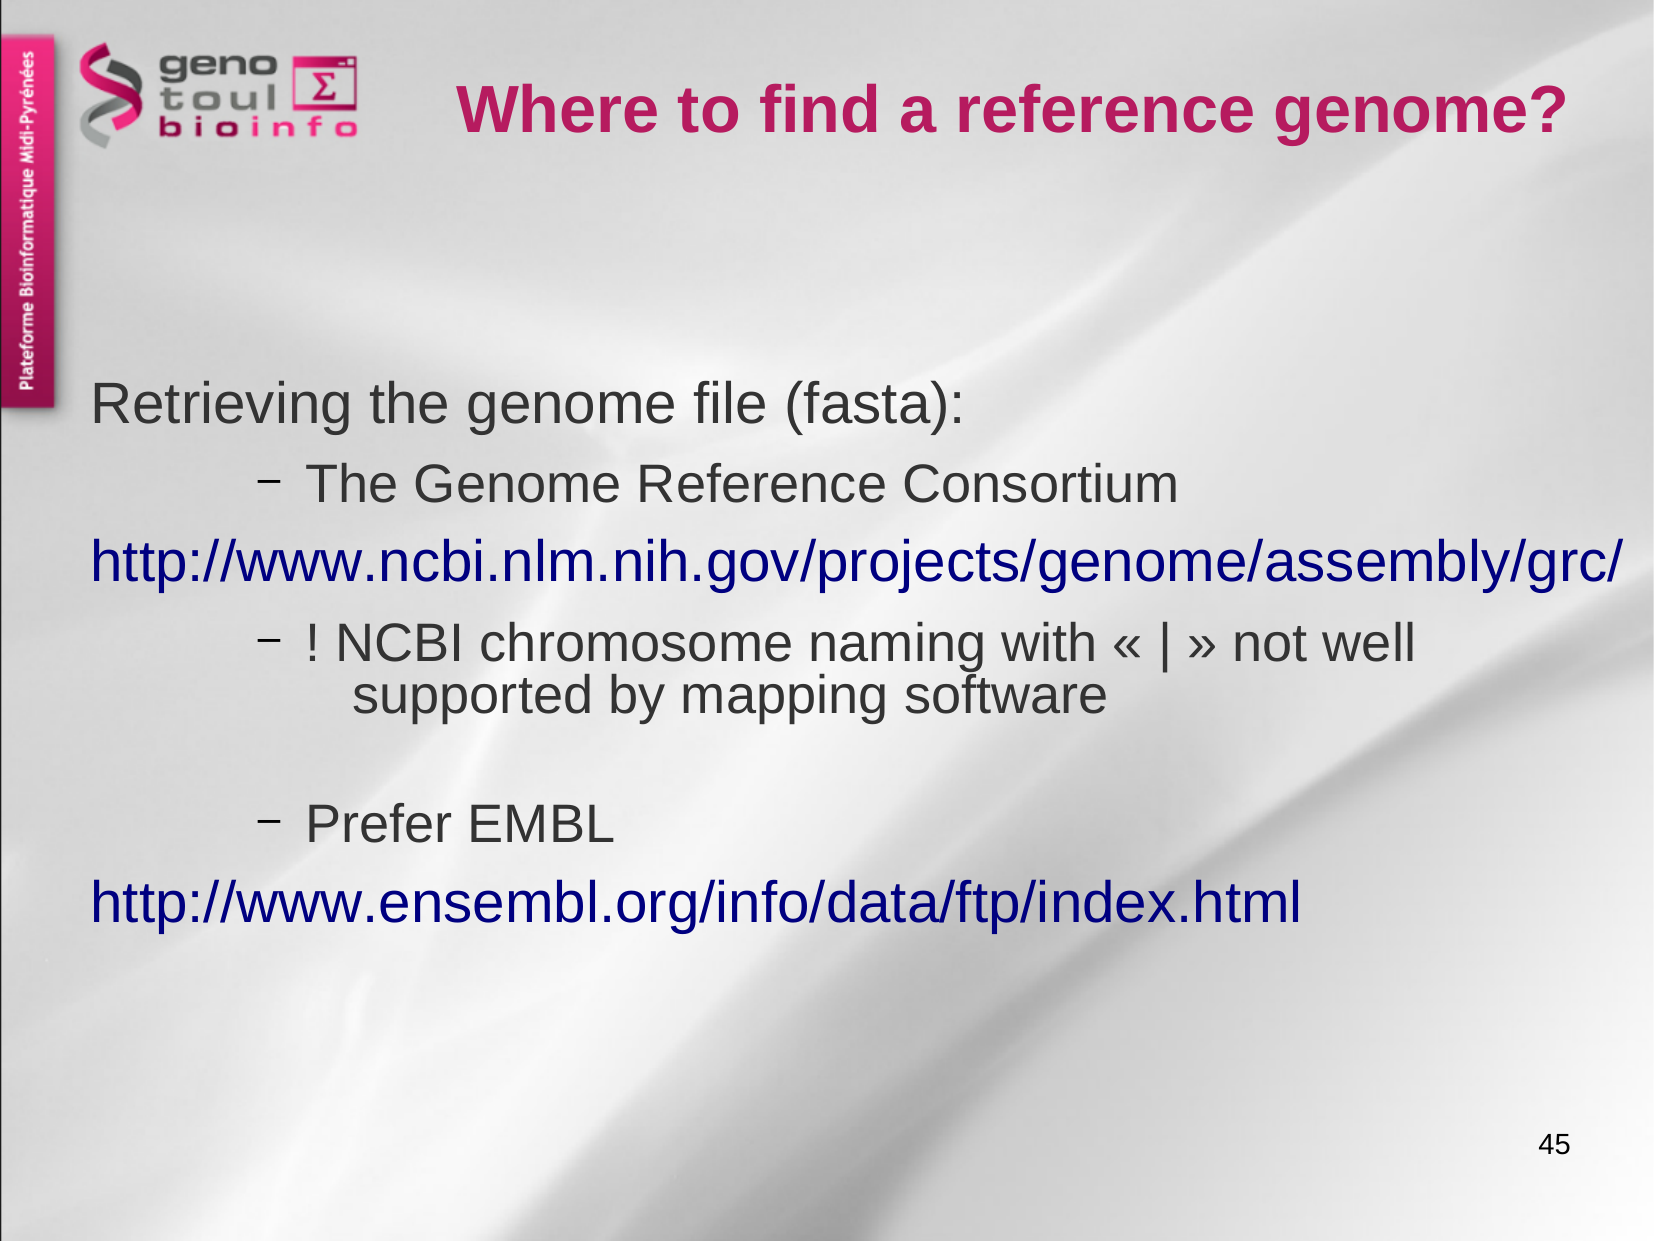

# Where to find a reference genome?
Retrieving the genome file (fasta):
The Genome Reference Consortium
http://www.ncbi.nlm.nih.gov/projects/genome/assembly/grc/
! NCBI chromosome naming with « | » not well supported by mapping software
Prefer EMBL
http://www.ensembl.org/info/data/ftp/index.html